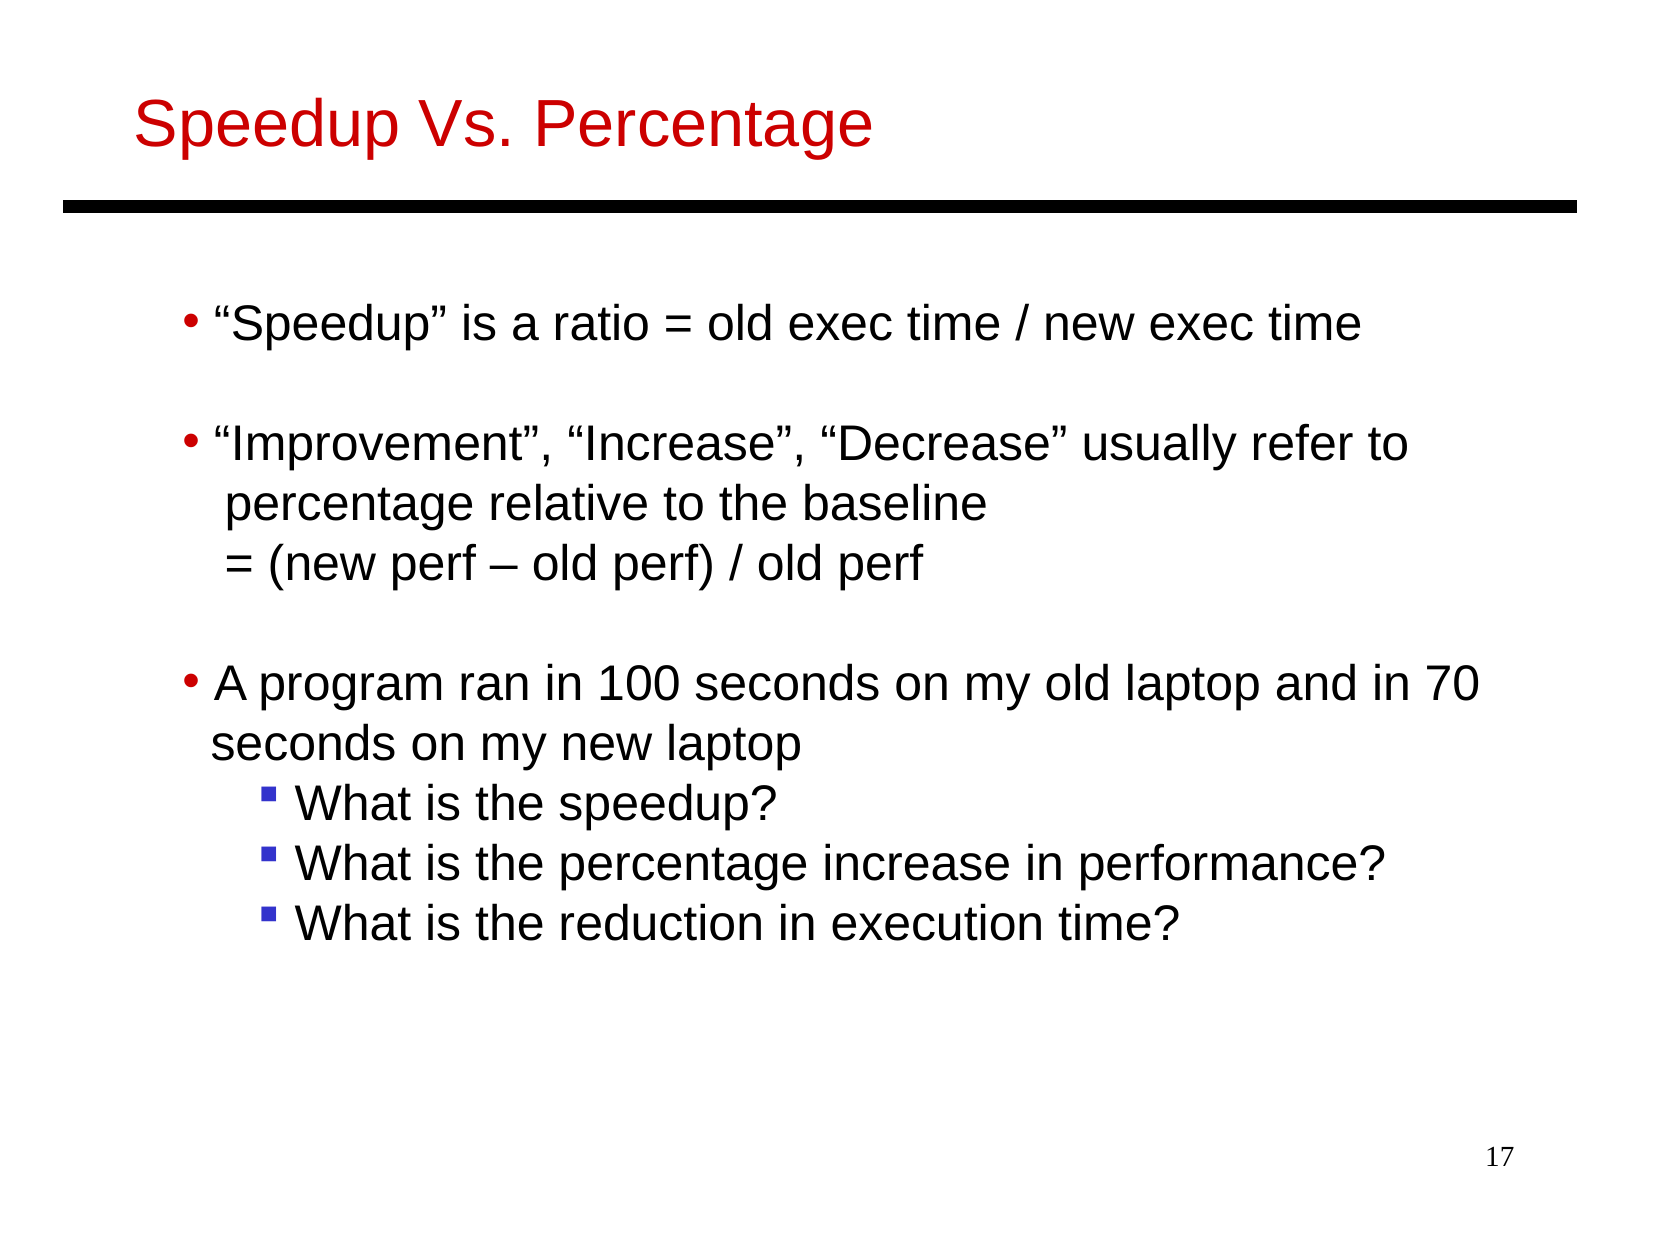

Speedup Vs. Percentage
 “Speedup” is a ratio = old exec time / new exec time
 “Improvement”, “Increase”, “Decrease” usually refer to
 percentage relative to the baseline
 = (new perf – old perf) / old perf
 A program ran in 100 seconds on my old laptop and in 70
 seconds on my new laptop
 What is the speedup?
 What is the percentage increase in performance?
 What is the reduction in execution time?